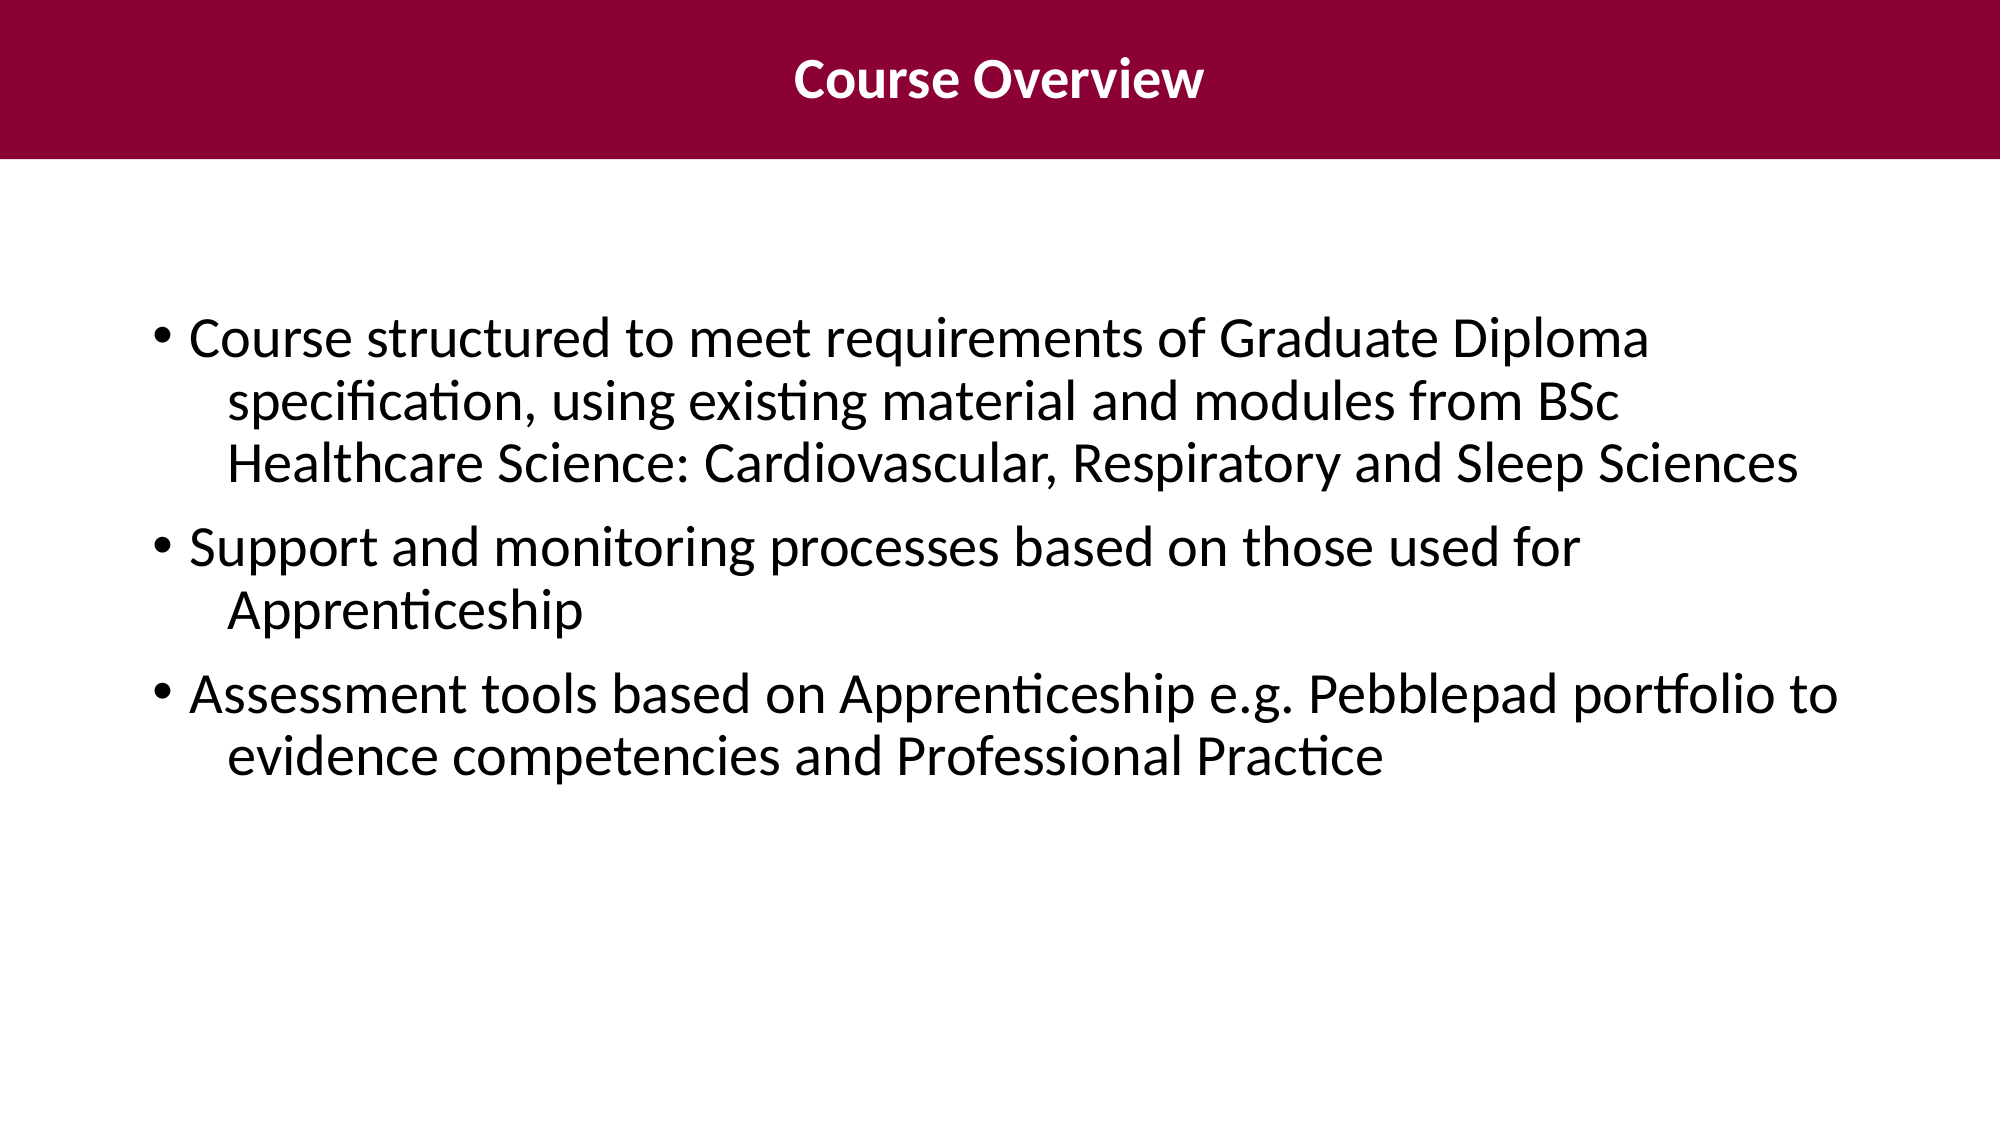

Course Overview
# Course structured to meet requirements of Graduate Diploma specification, using existing material and modules from BSc Healthcare Science: Cardiovascular, Respiratory and Sleep Sciences
Support and monitoring processes based on those used for Apprenticeship
Assessment tools based on Apprenticeship e.g. Pebblepad portfolio to evidence competencies and Professional Practice